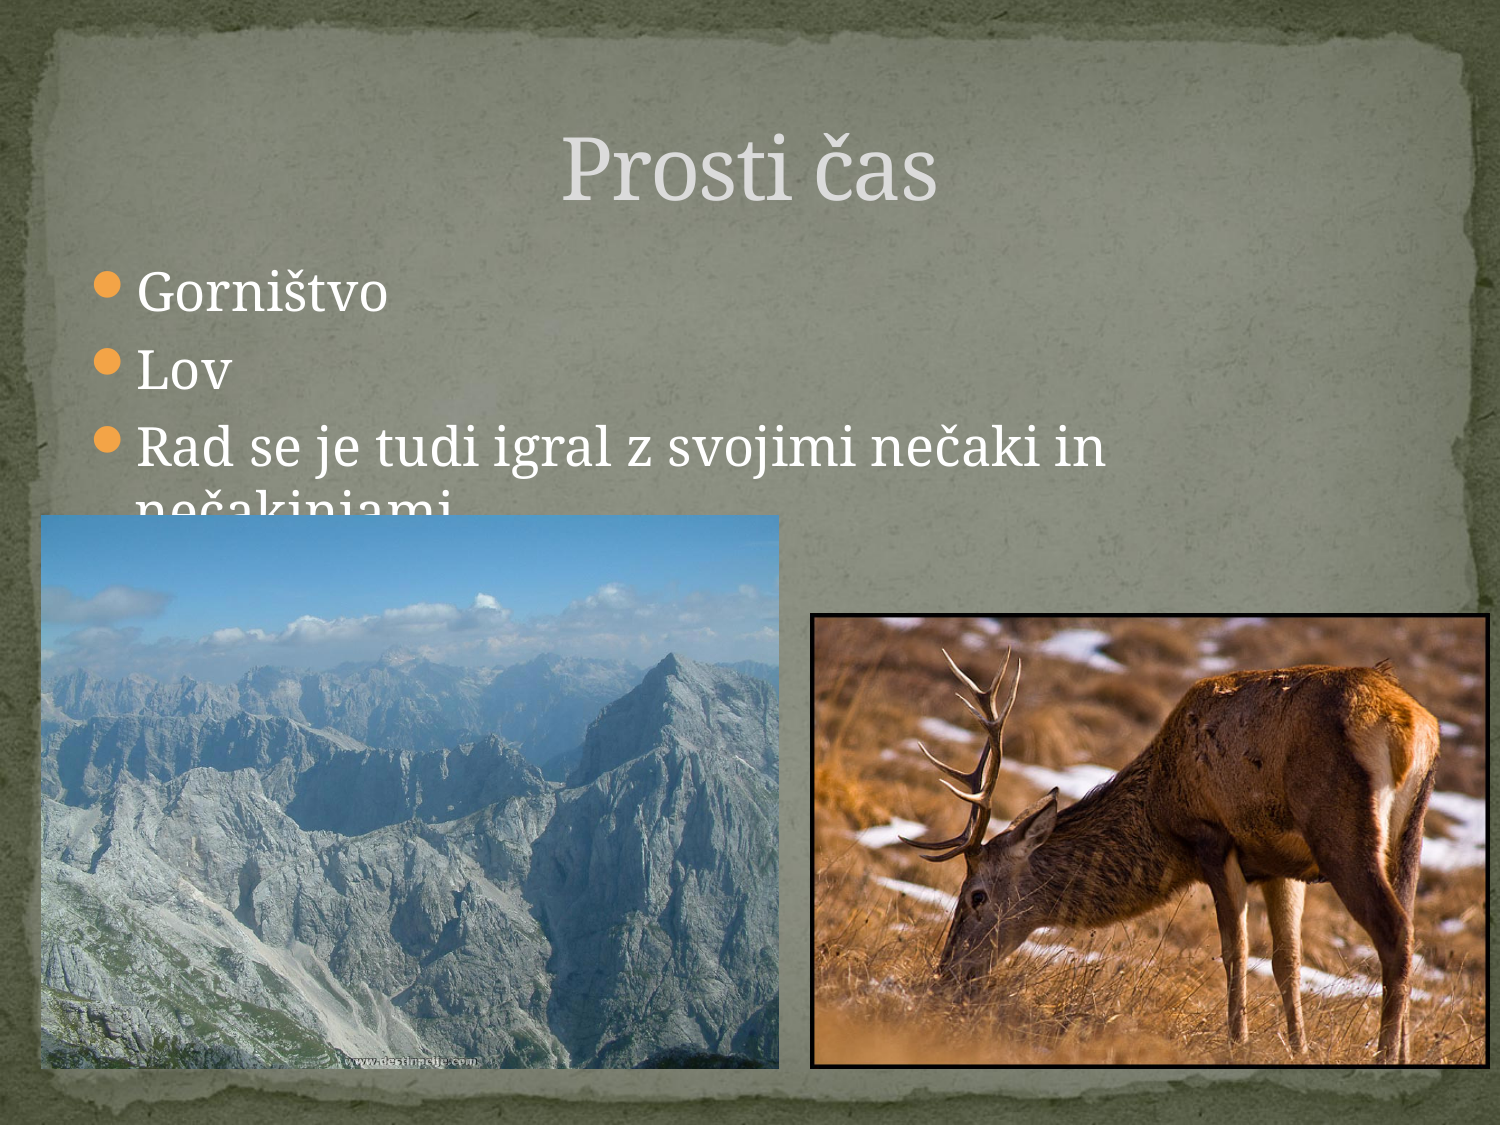

Prosti čas
# Gorništvo
Lov
Rad se je tudi igral z svojimi nečaki in nečakinjami